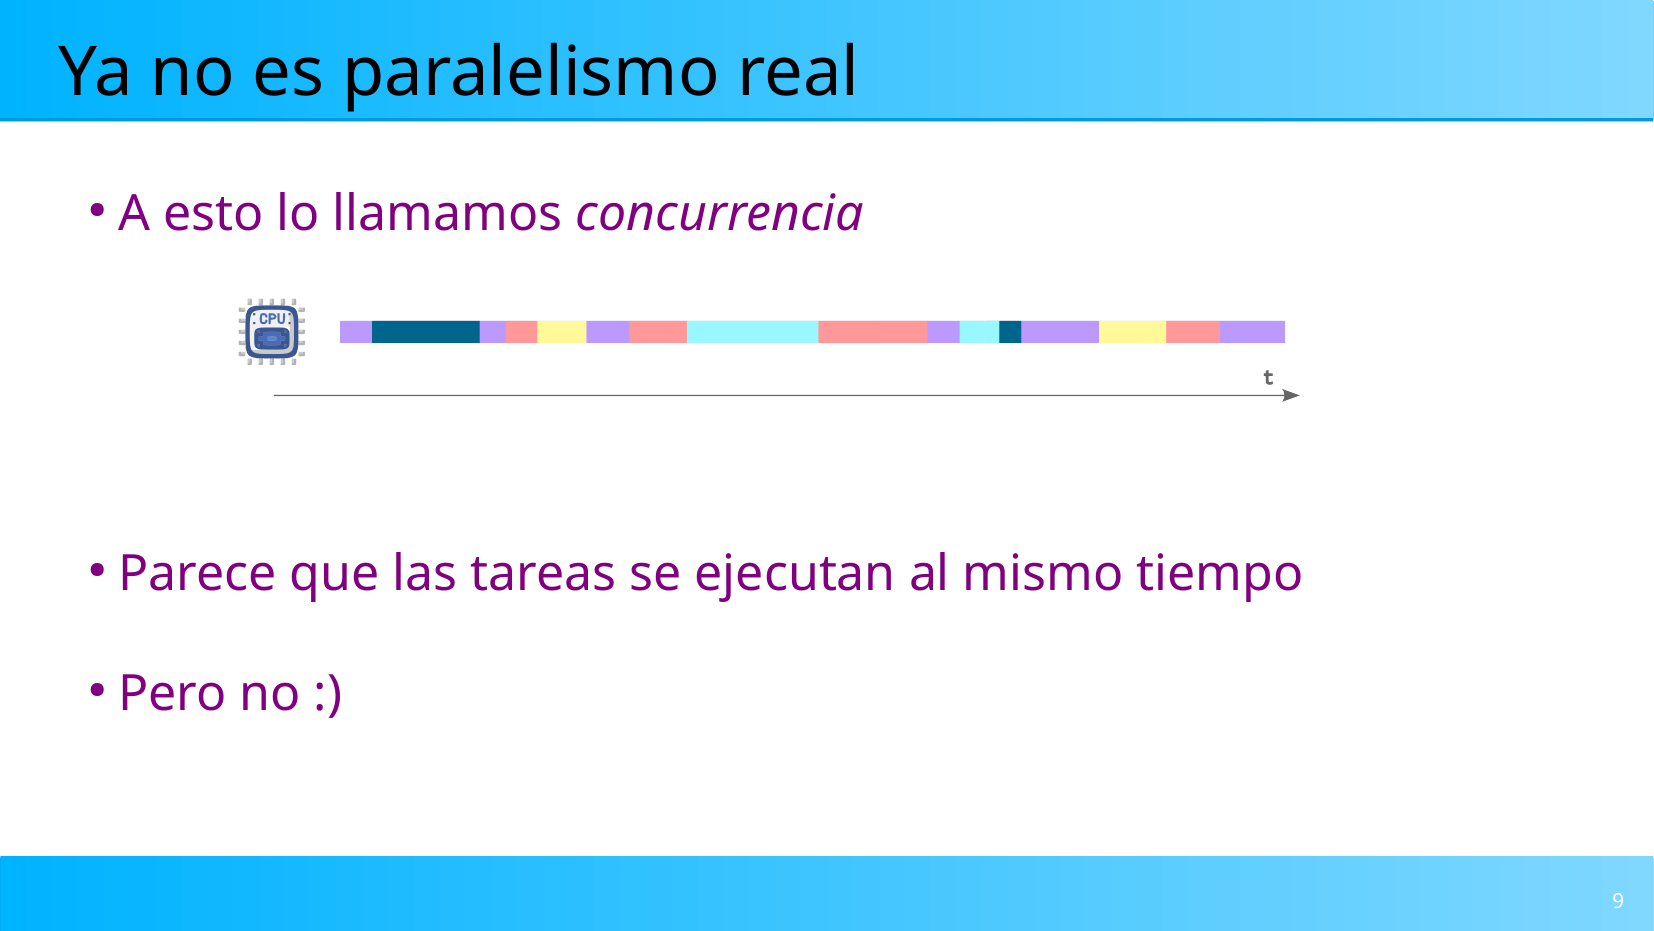

# Ya no es paralelismo real
A esto lo llamamos concurrencia
Parece que las tareas se ejecutan al mismo tiempo
Pero no :)
9